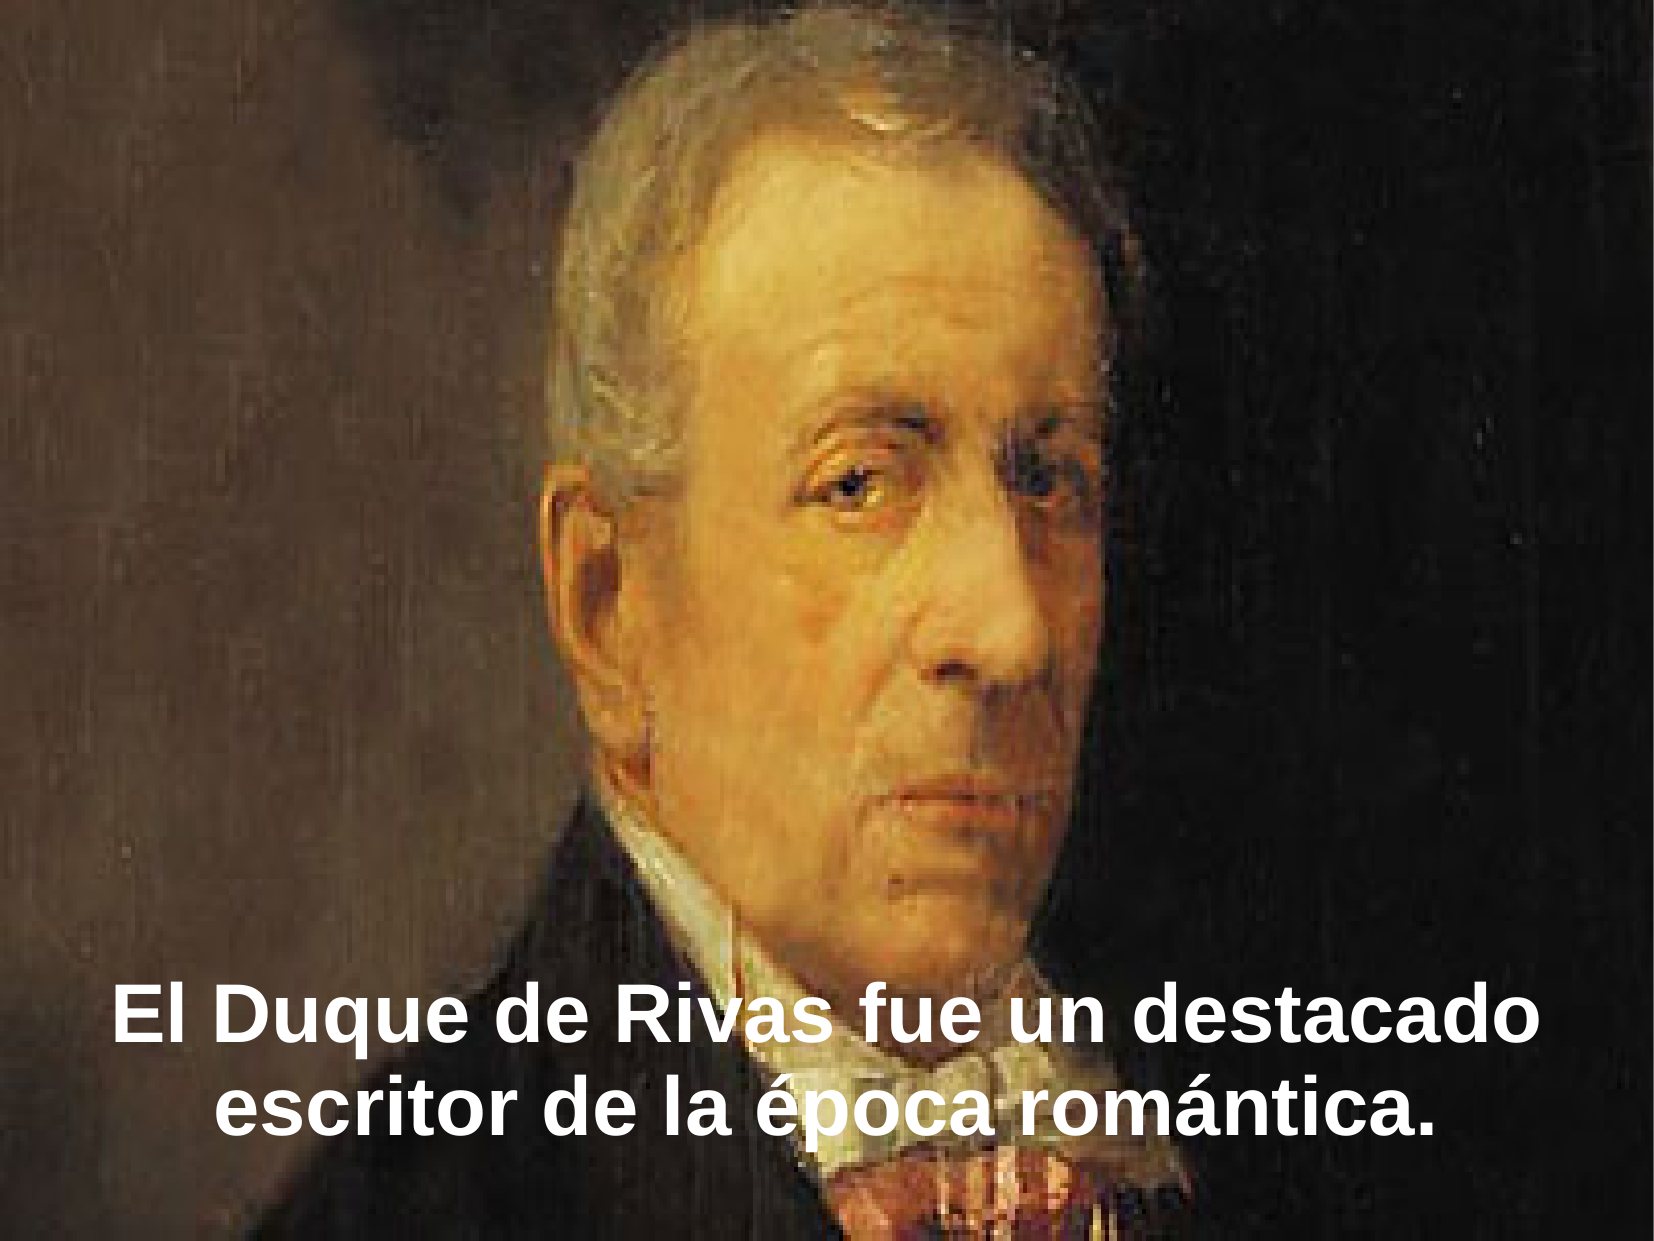

# El Duque de Rivas fue un destacado escritor de la época romántica.